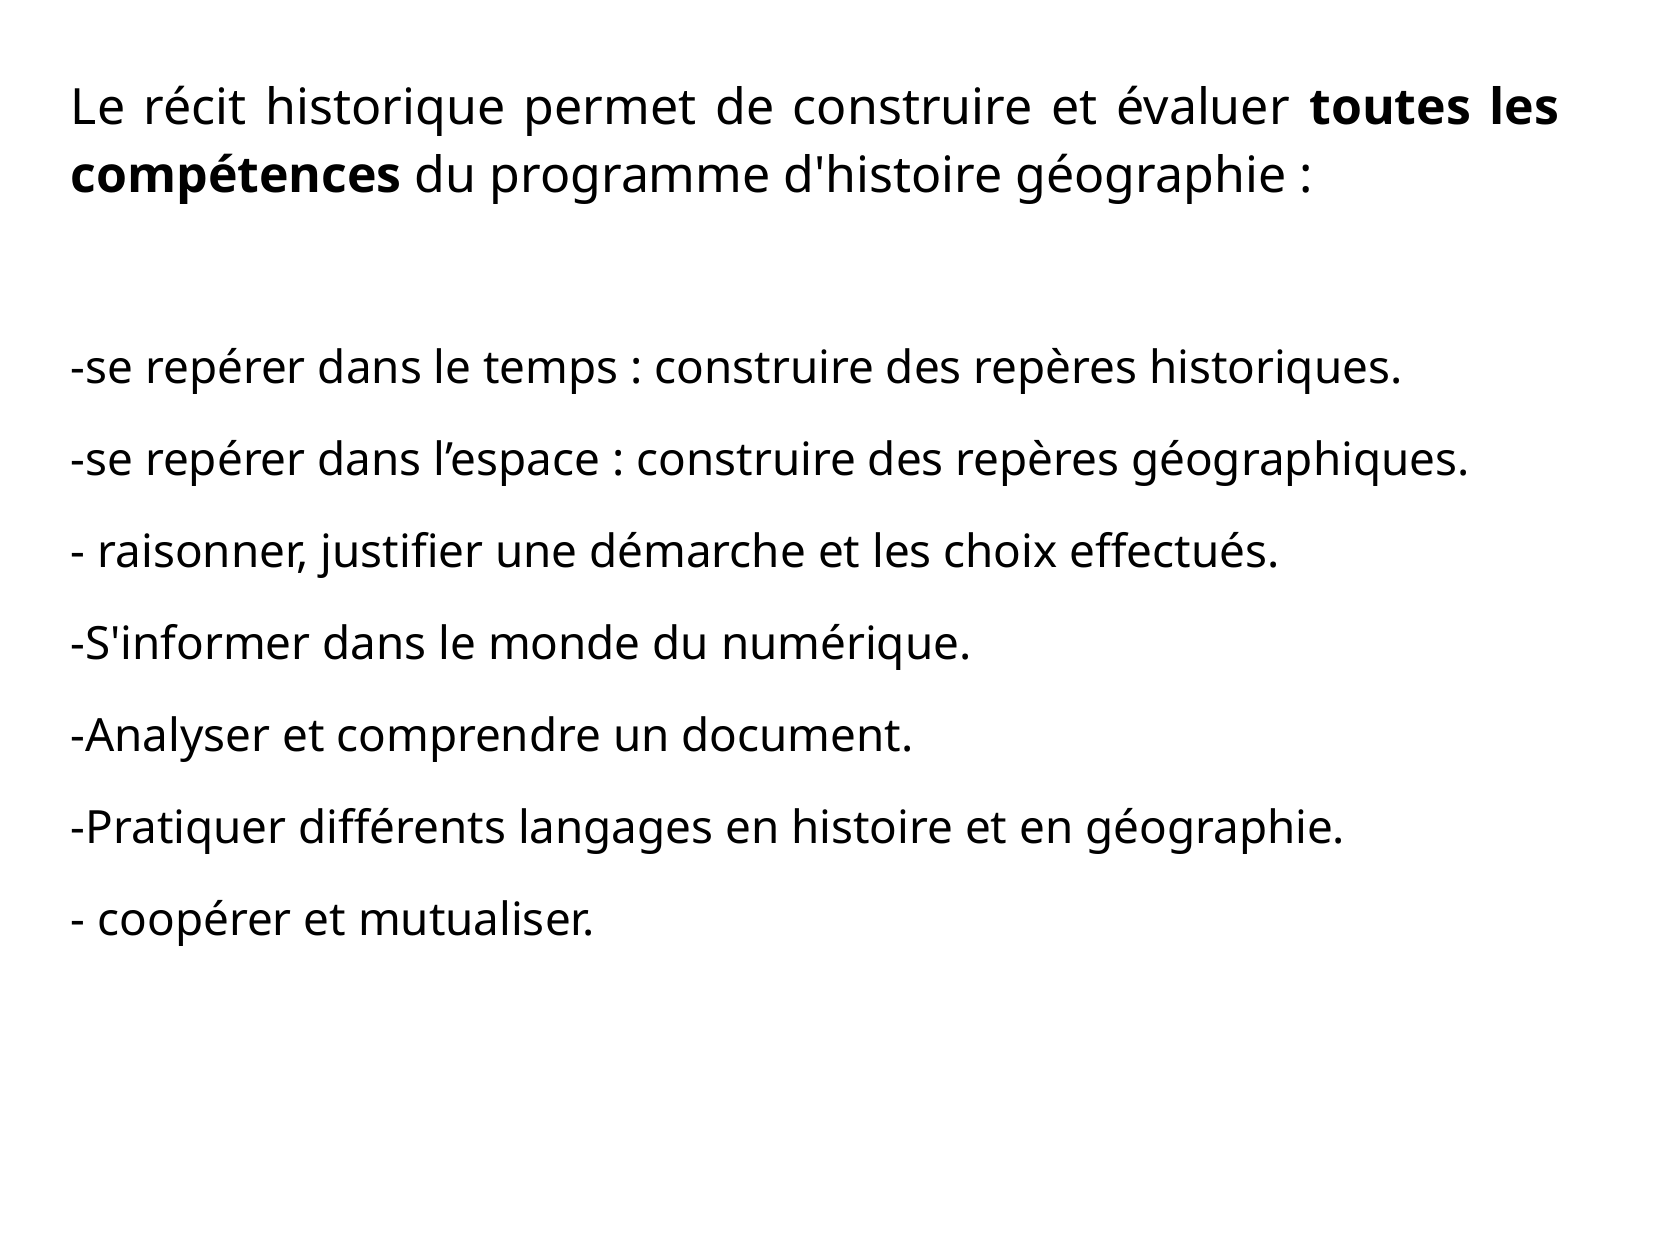

# Le récit historique permet de construire et évaluer toutes les compétences du programme d'histoire géographie :
-se repérer dans le temps : construire des repères historiques.
-se repérer dans l’espace : construire des repères géographiques.
- raisonner, justifier une démarche et les choix effectués.
-S'informer dans le monde du numérique.
-Analyser et comprendre un document.
-Pratiquer différents langages en histoire et en géographie.
- coopérer et mutualiser.